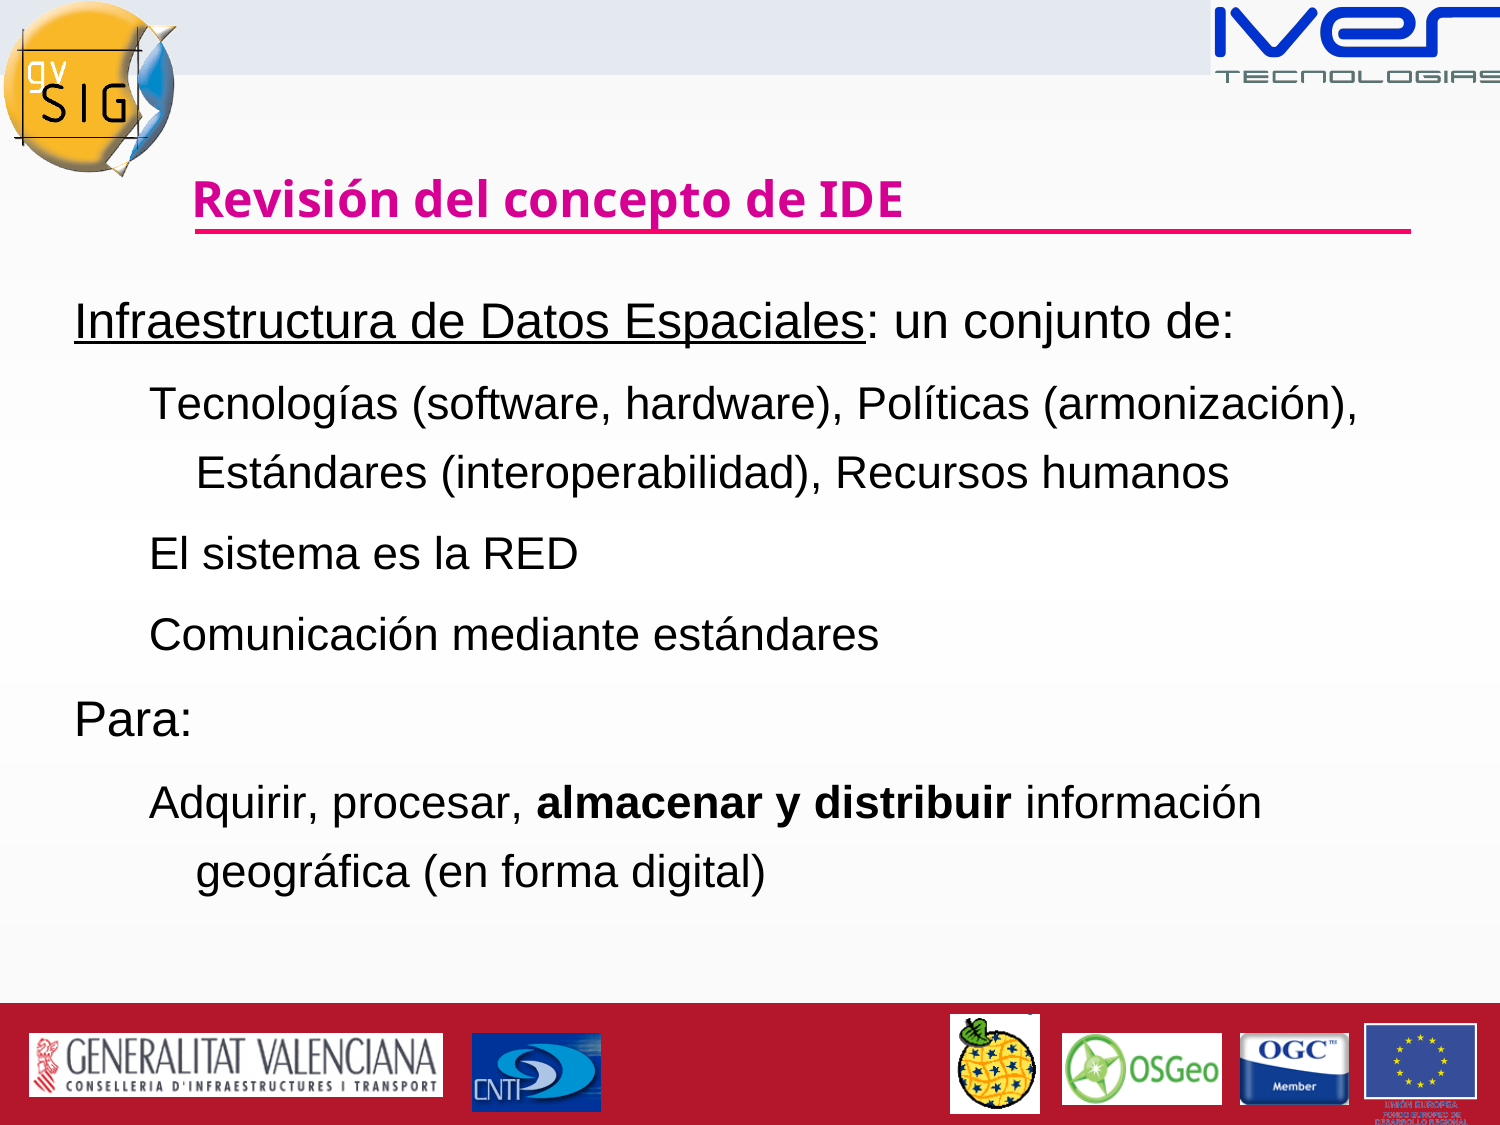

Revisión del concepto de IDE
Infraestructura de Datos Espaciales: un conjunto de:
Tecnologías (software, hardware), Políticas (armonización), Estándares (interoperabilidad), Recursos humanos
El sistema es la RED
Comunicación mediante estándares
Para:
Adquirir, procesar, almacenar y distribuir información geográfica (en forma digital)